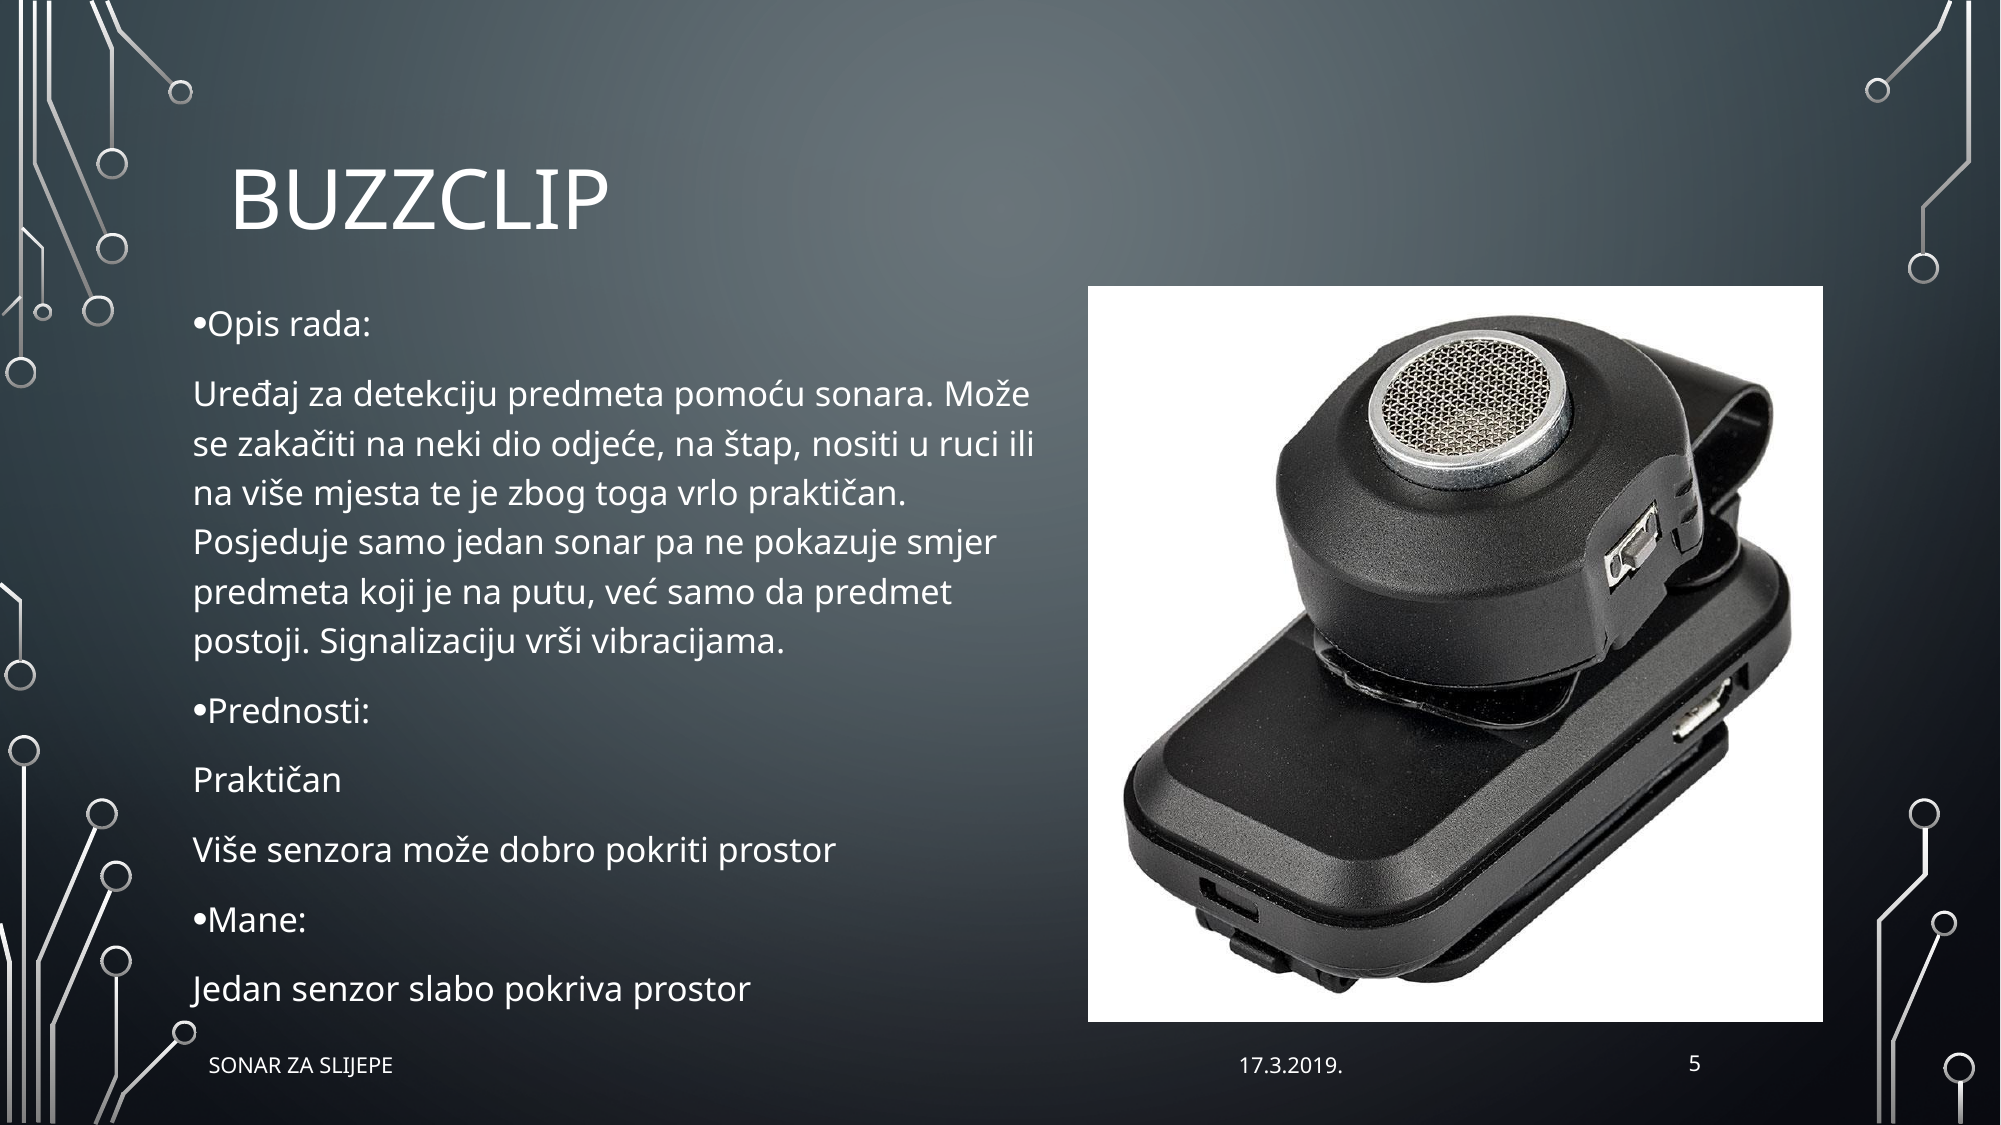

# BuzzClip
Opis rada:
Uređaj za detekciju predmeta pomoću sonara. Može se zakačiti na neki dio odjeće, na štap, nositi u ruci ili na više mjesta te je zbog toga vrlo praktičan. Posjeduje samo jedan sonar pa ne pokazuje smjer predmeta koji je na putu, već samo da predmet postoji. Signalizaciju vrši vibracijama.
Prednosti:
Praktičan
Više senzora može dobro pokriti prostor
Mane:
Jedan senzor slabo pokriva prostor
Sonar za slijepe
17.3.2019.